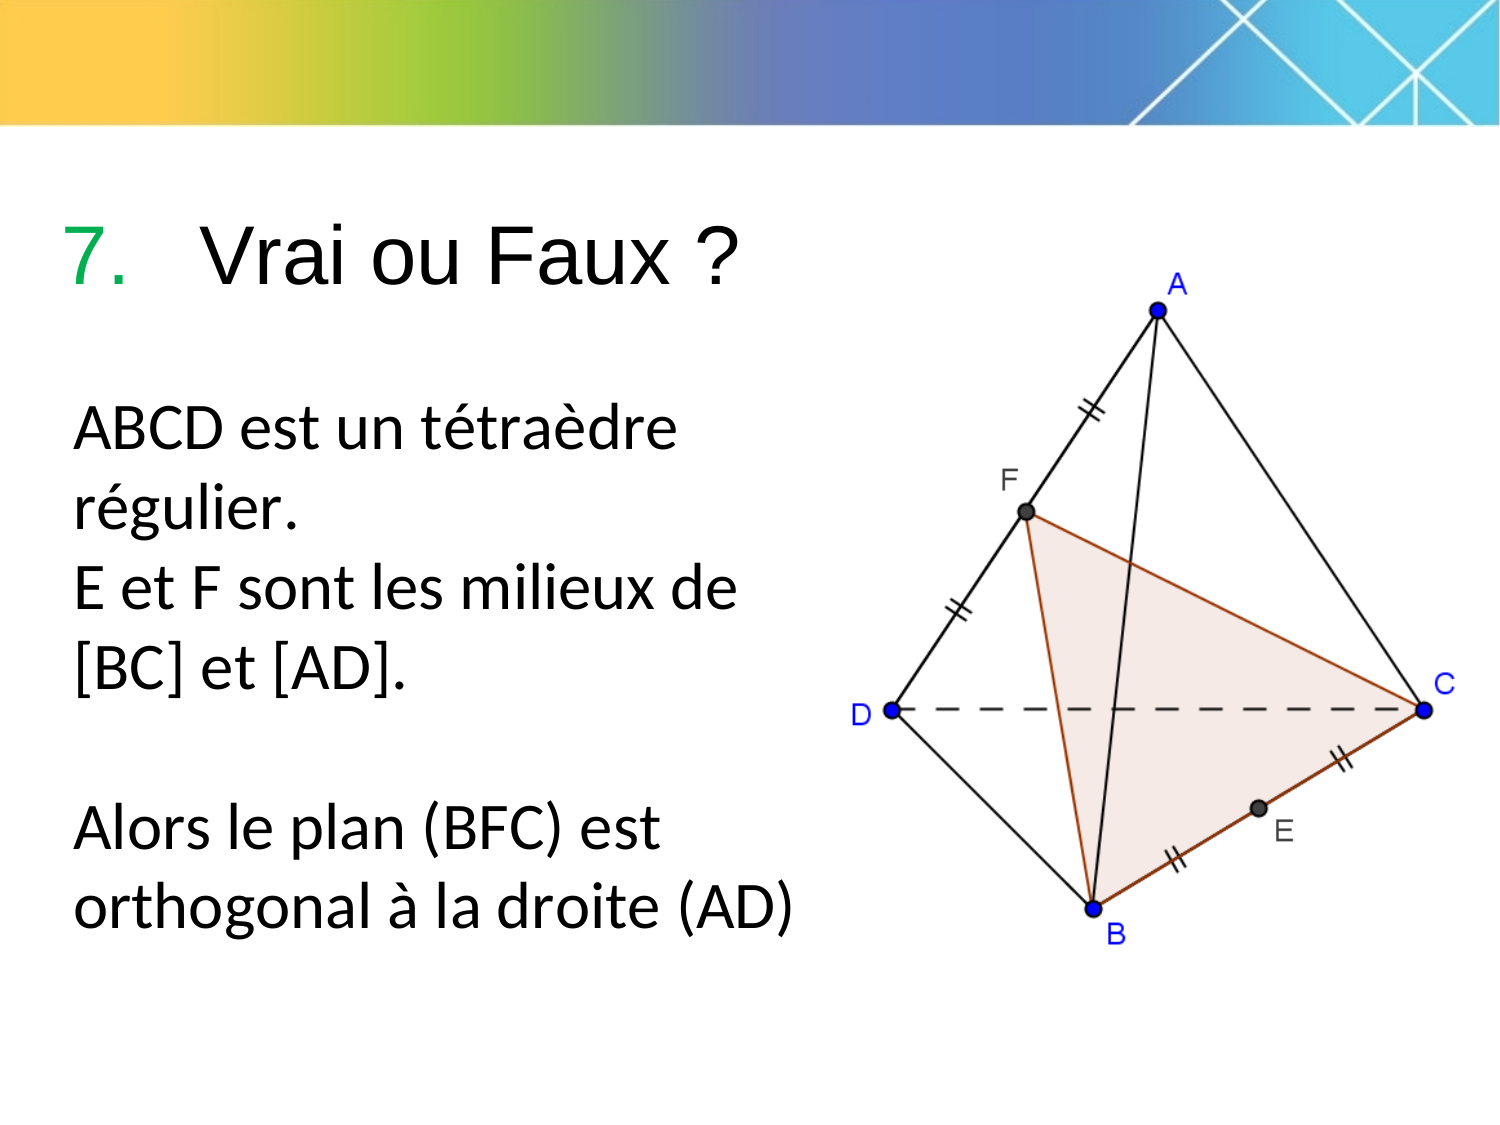

Vrai ou Faux ?
ABCD est un tétraèdre
régulier.
E et F sont les milieux de
[BC] et [AD].
Alors le plan (BFC) est
orthogonal à la droite (AD).D].